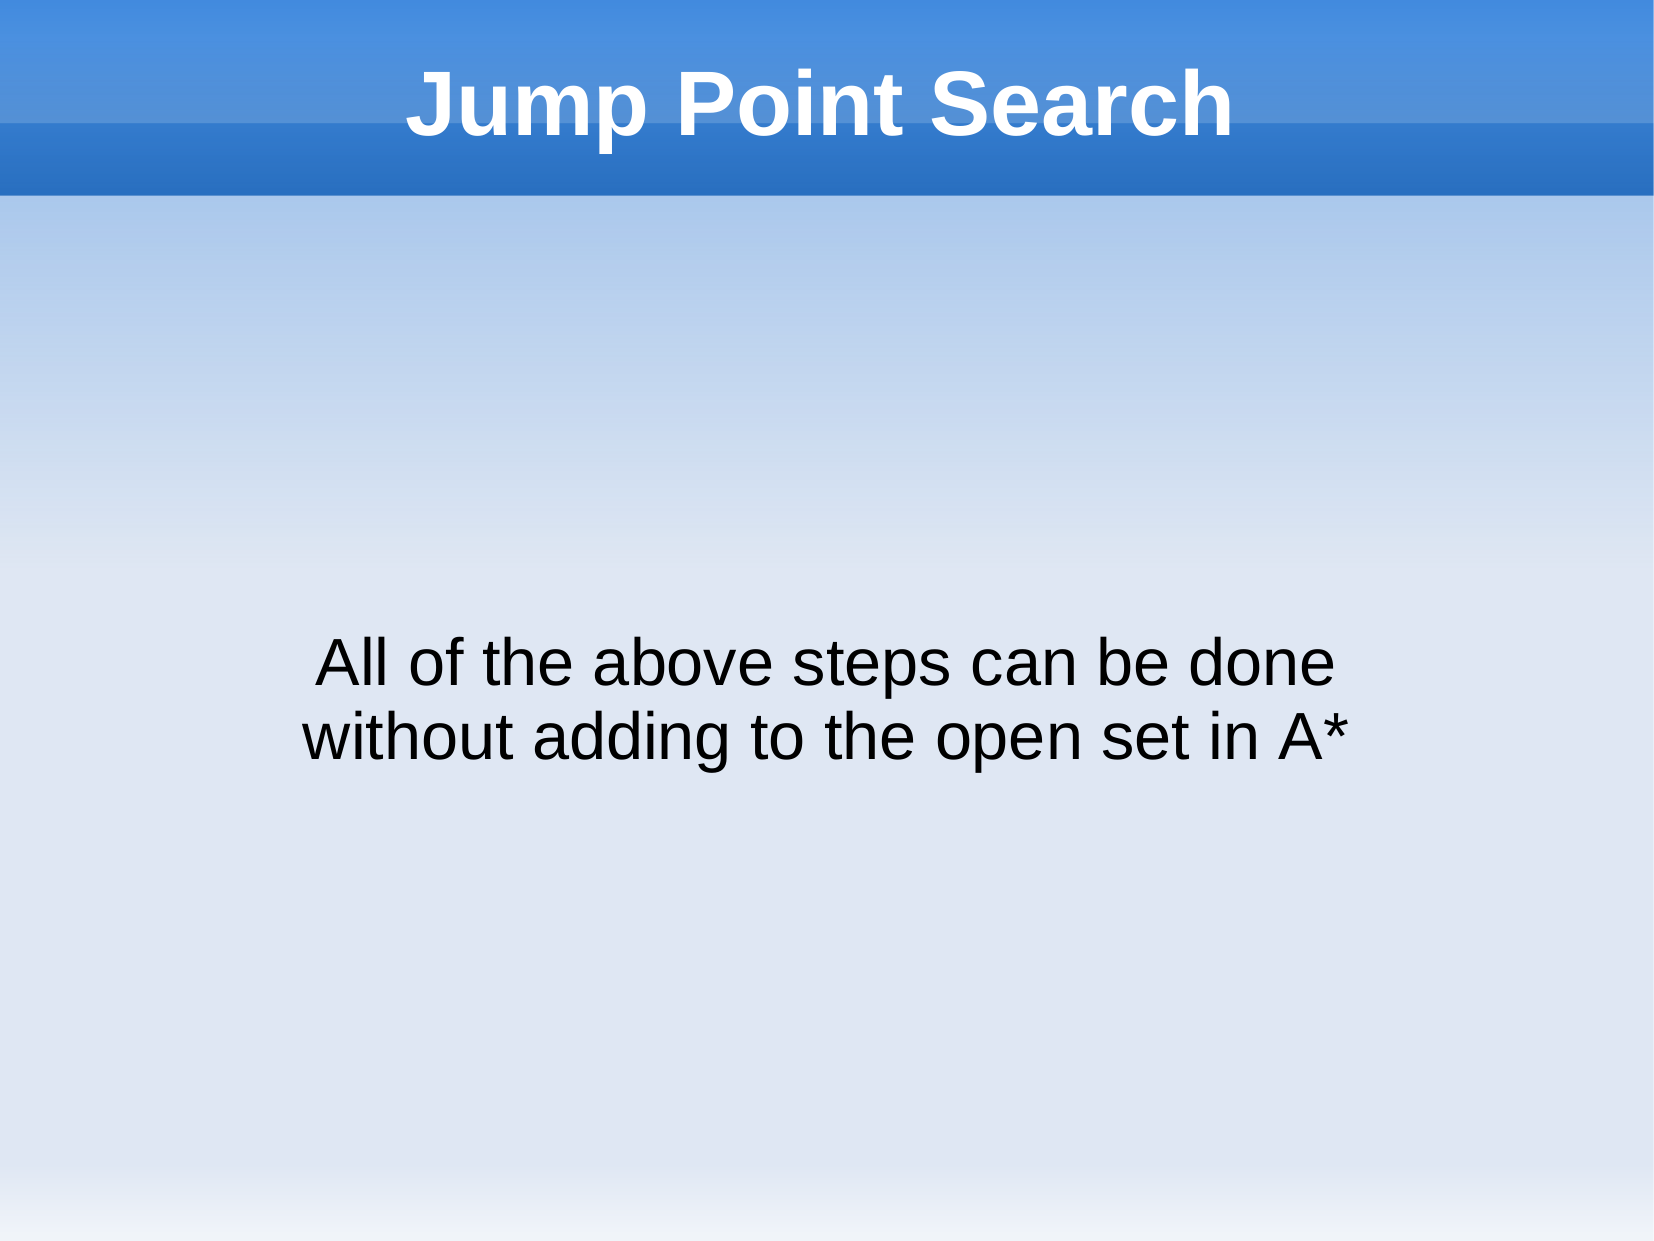

# Jump Point Search
All of the above steps can be done
without adding to the open set in A*